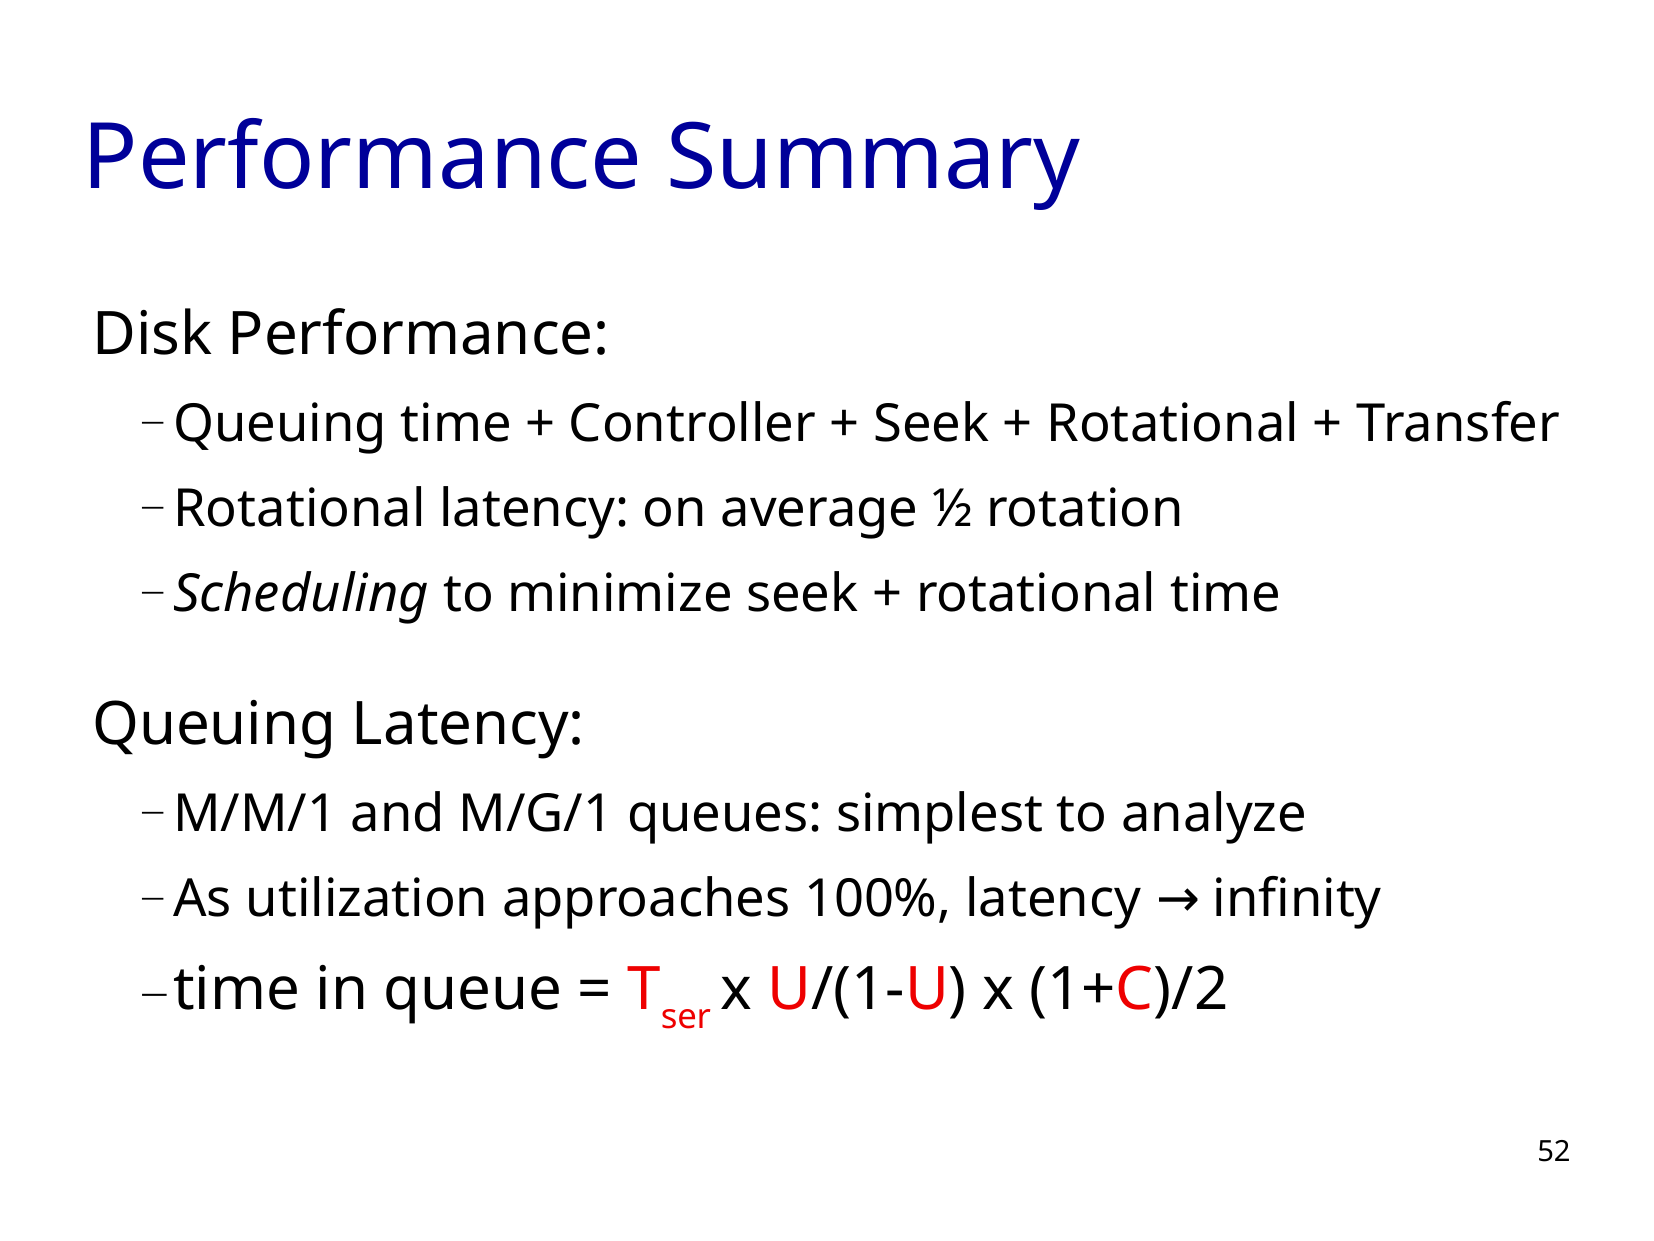

# Performance Summary
Disk Performance:
Queuing time + Controller + Seek + Rotational + Transfer
Rotational latency: on average ½ rotation
Scheduling to minimize seek + rotational time
Queuing Latency:
M/M/1 and M/G/1 queues: simplest to analyze
As utilization approaches 100%, latency → infinity
time in queue = Tser x U/(1-U) x (1+C)/2
52